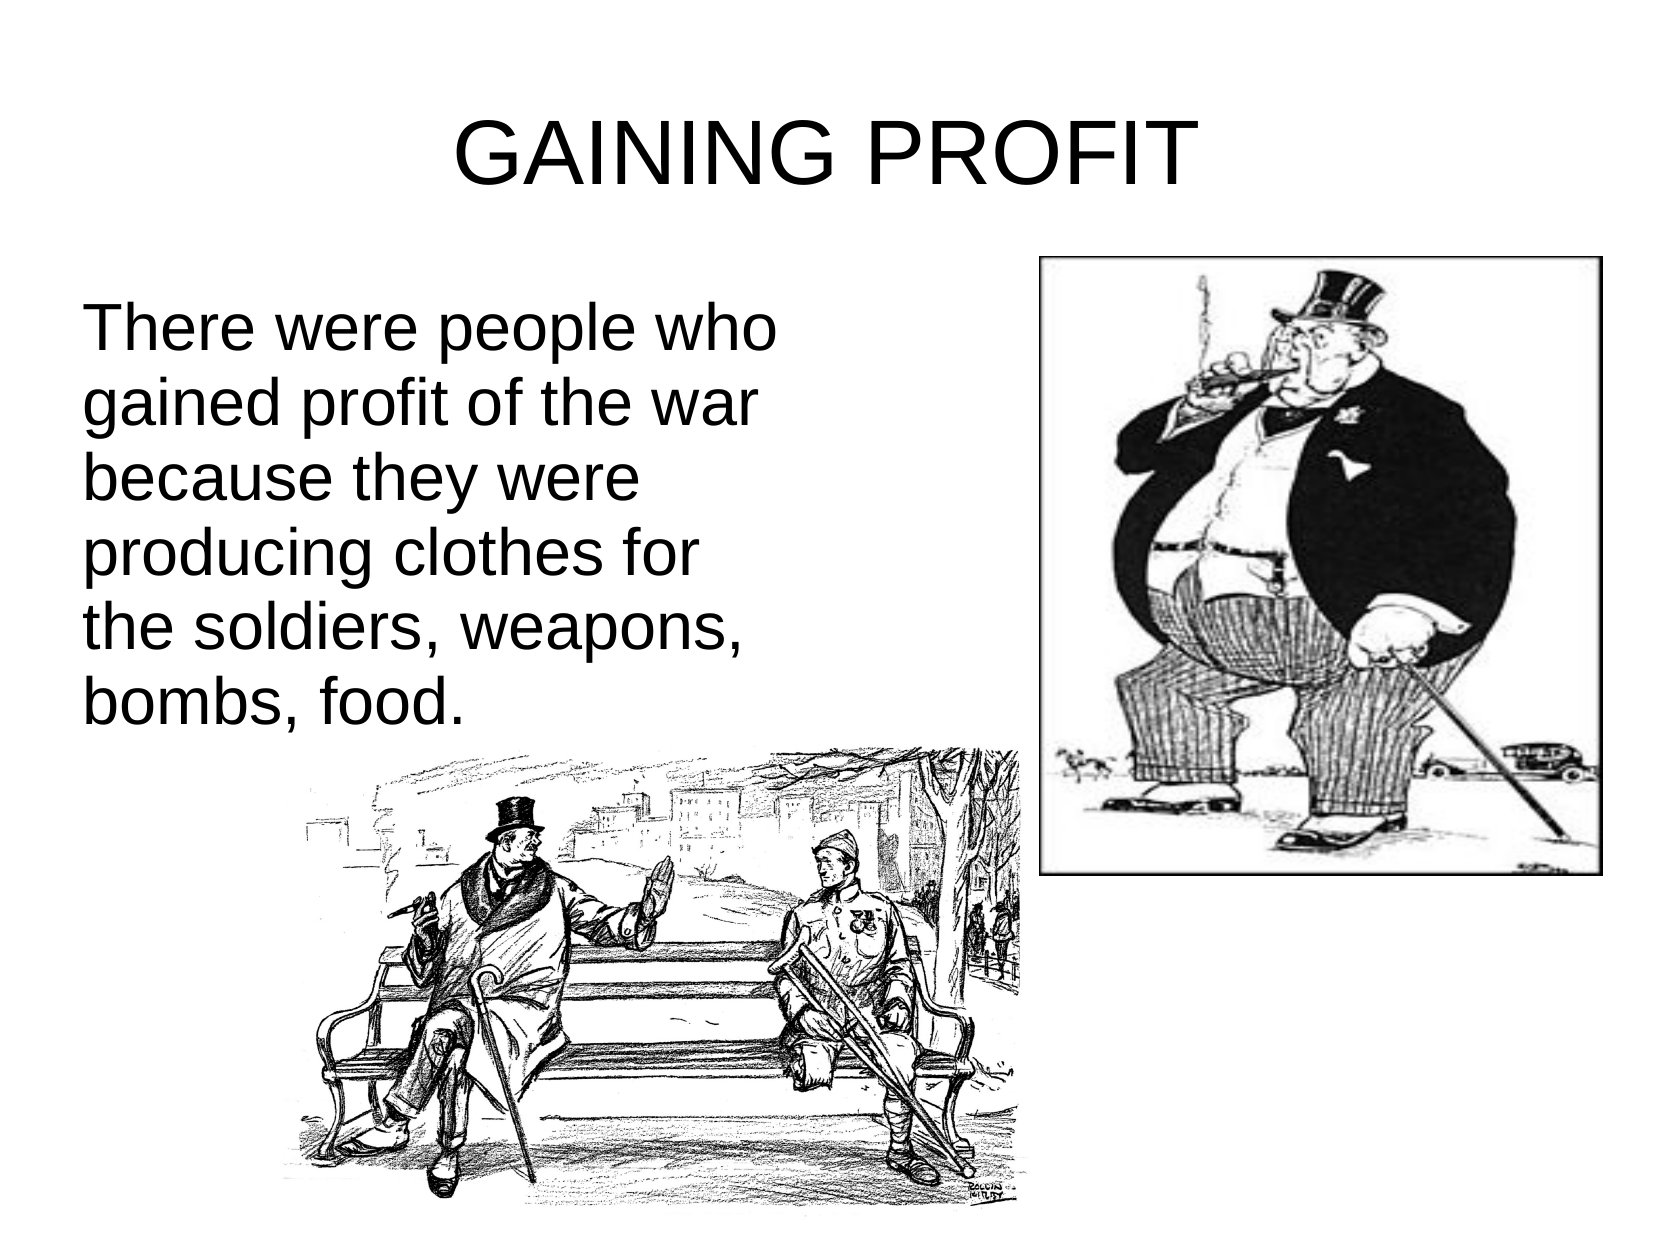

# GAINING PROFIT
There were people who gained profit of the war because they were producing clothes for the soldiers, weapons, bombs, food.